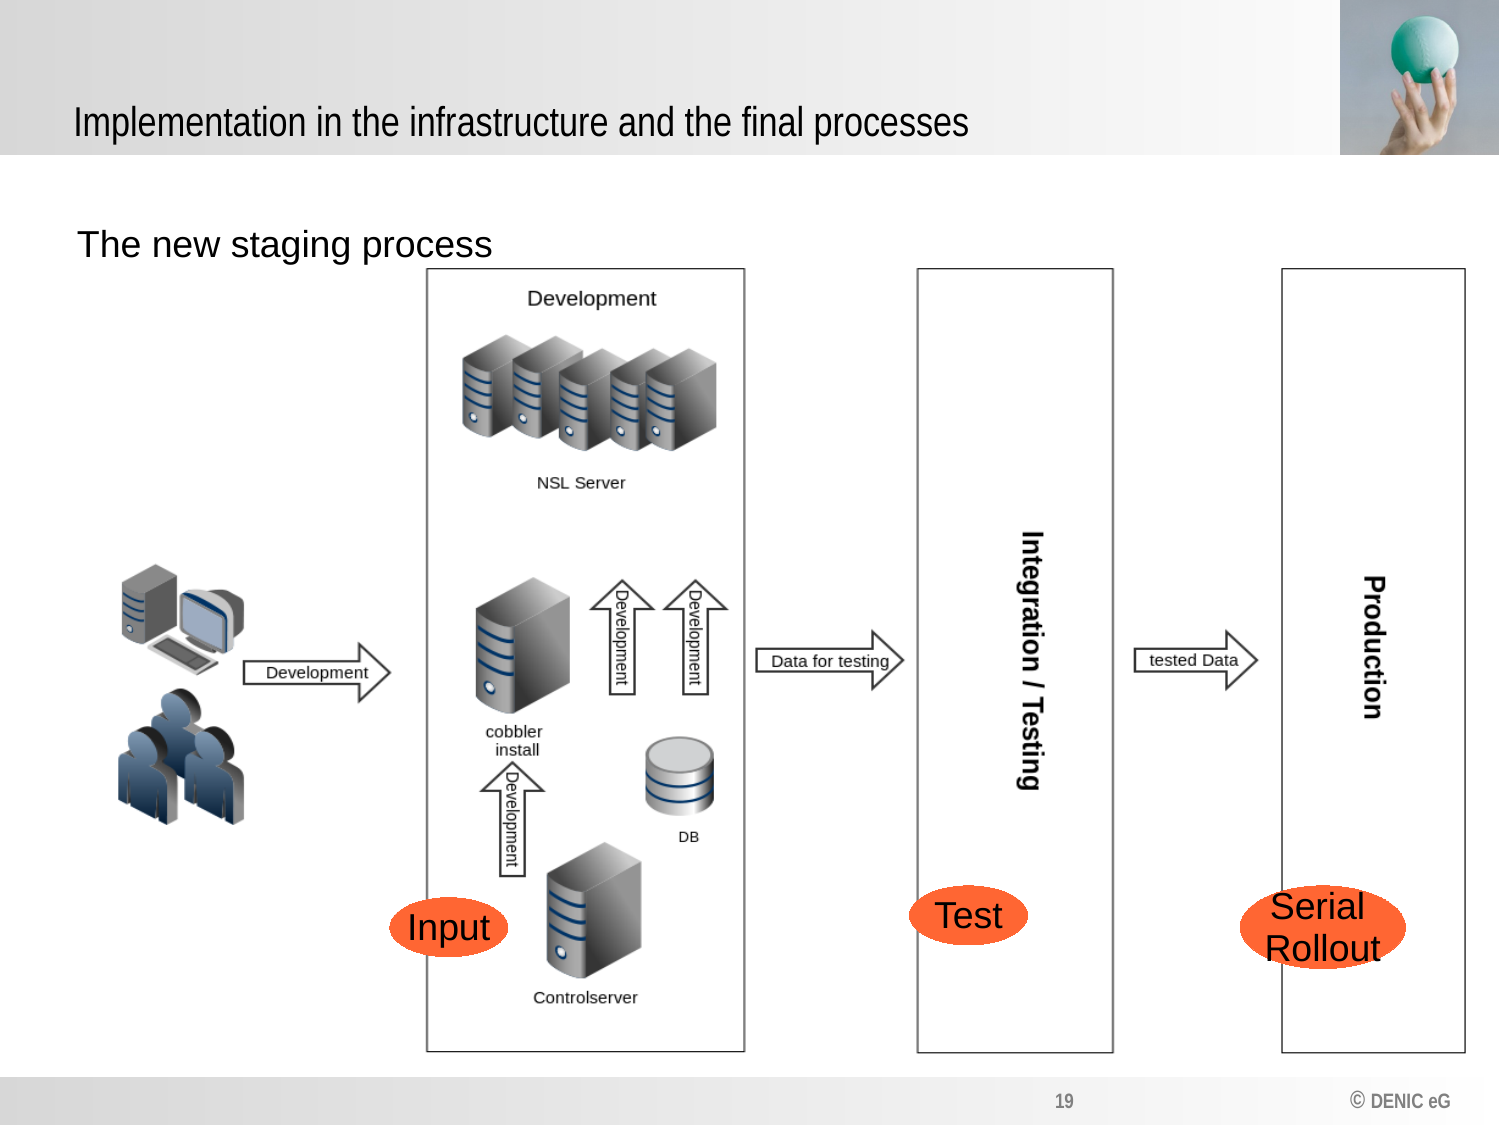

Implementation in the infrastructure and the final processes
	The new staging process
Test
Serial
Rollout
Input
 © DENIC eG